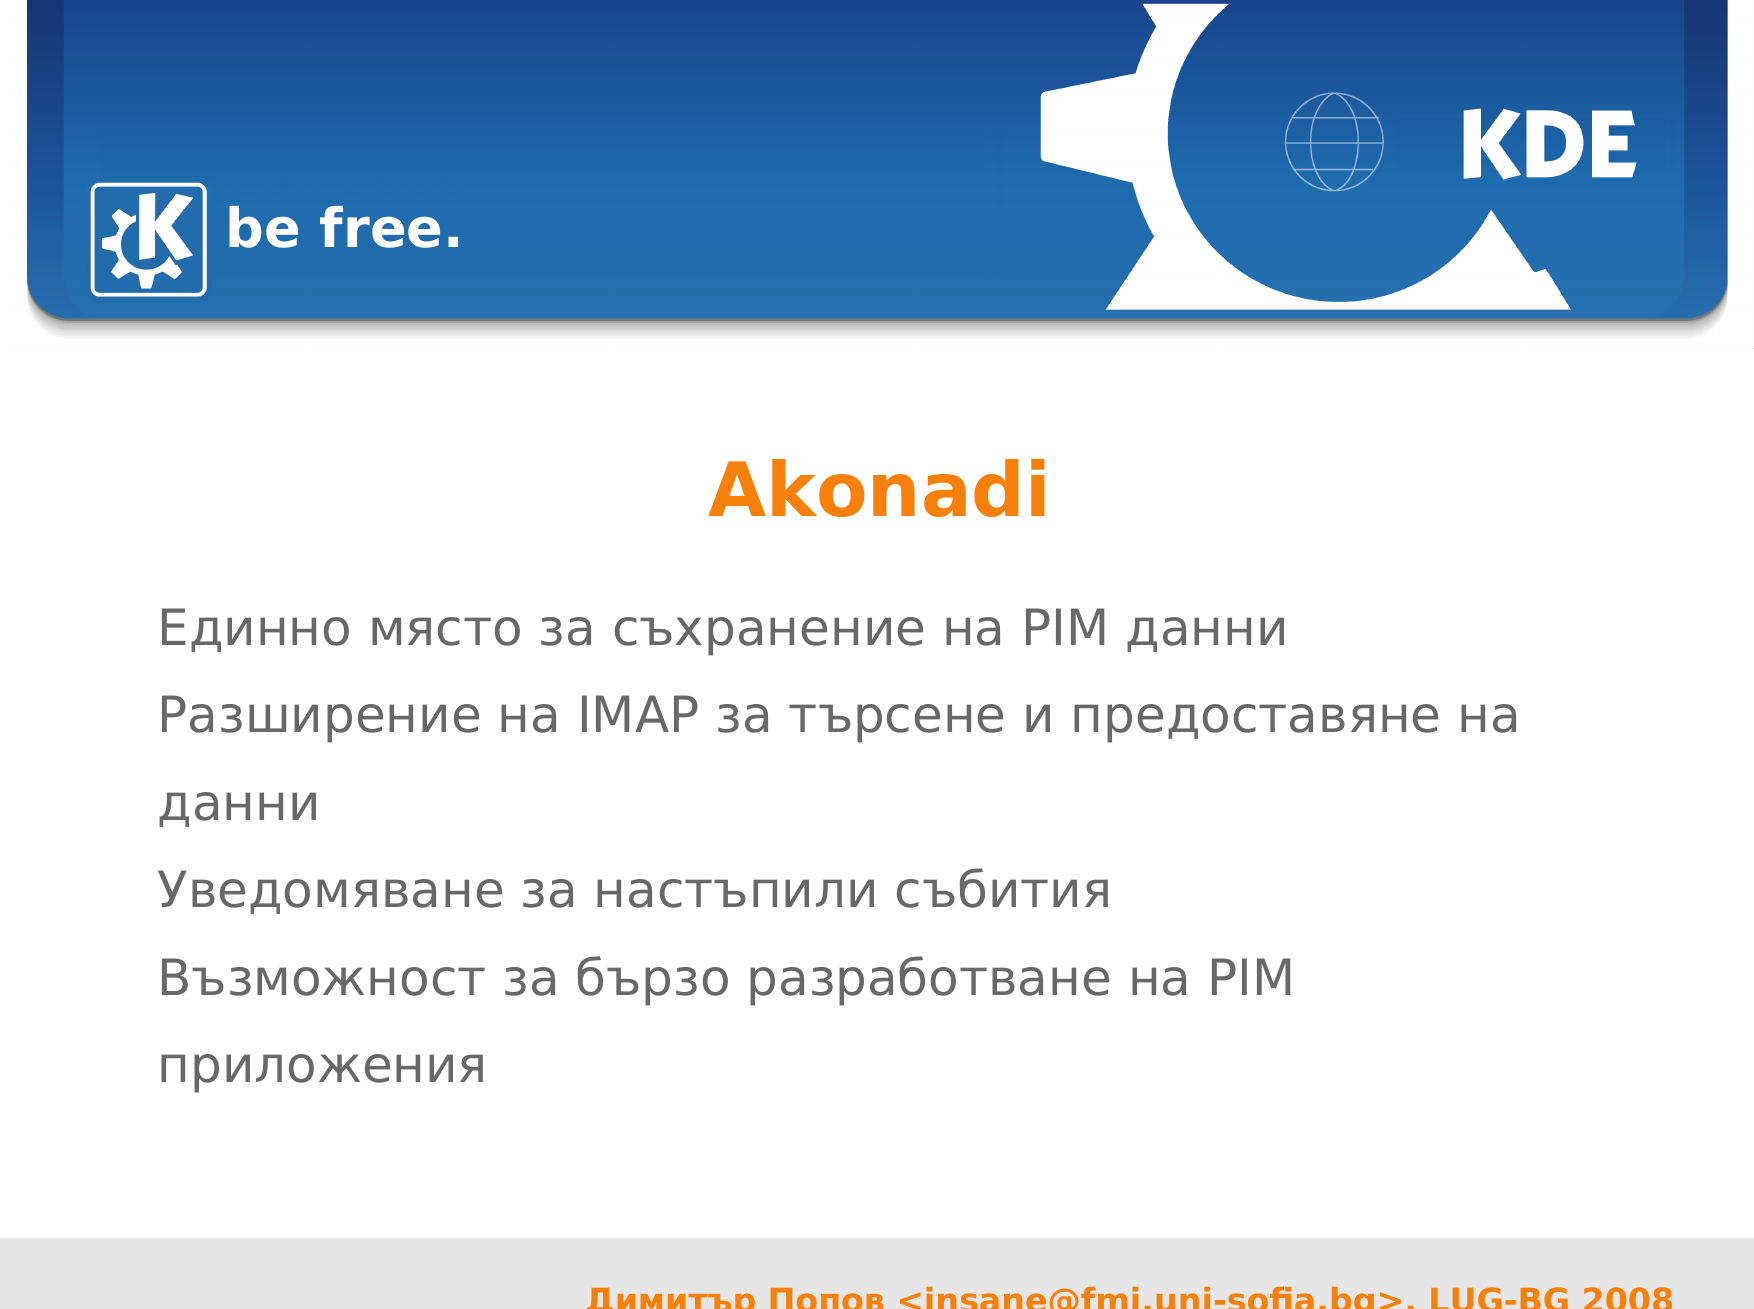

# be free.
Akonadi
Единно място за съхранение на PIM данни
Разширение на IMAP за търсене и предоставяне на данни
Уведомяване за настъпили събития
Възможност за бързо разработване на PIM приложения